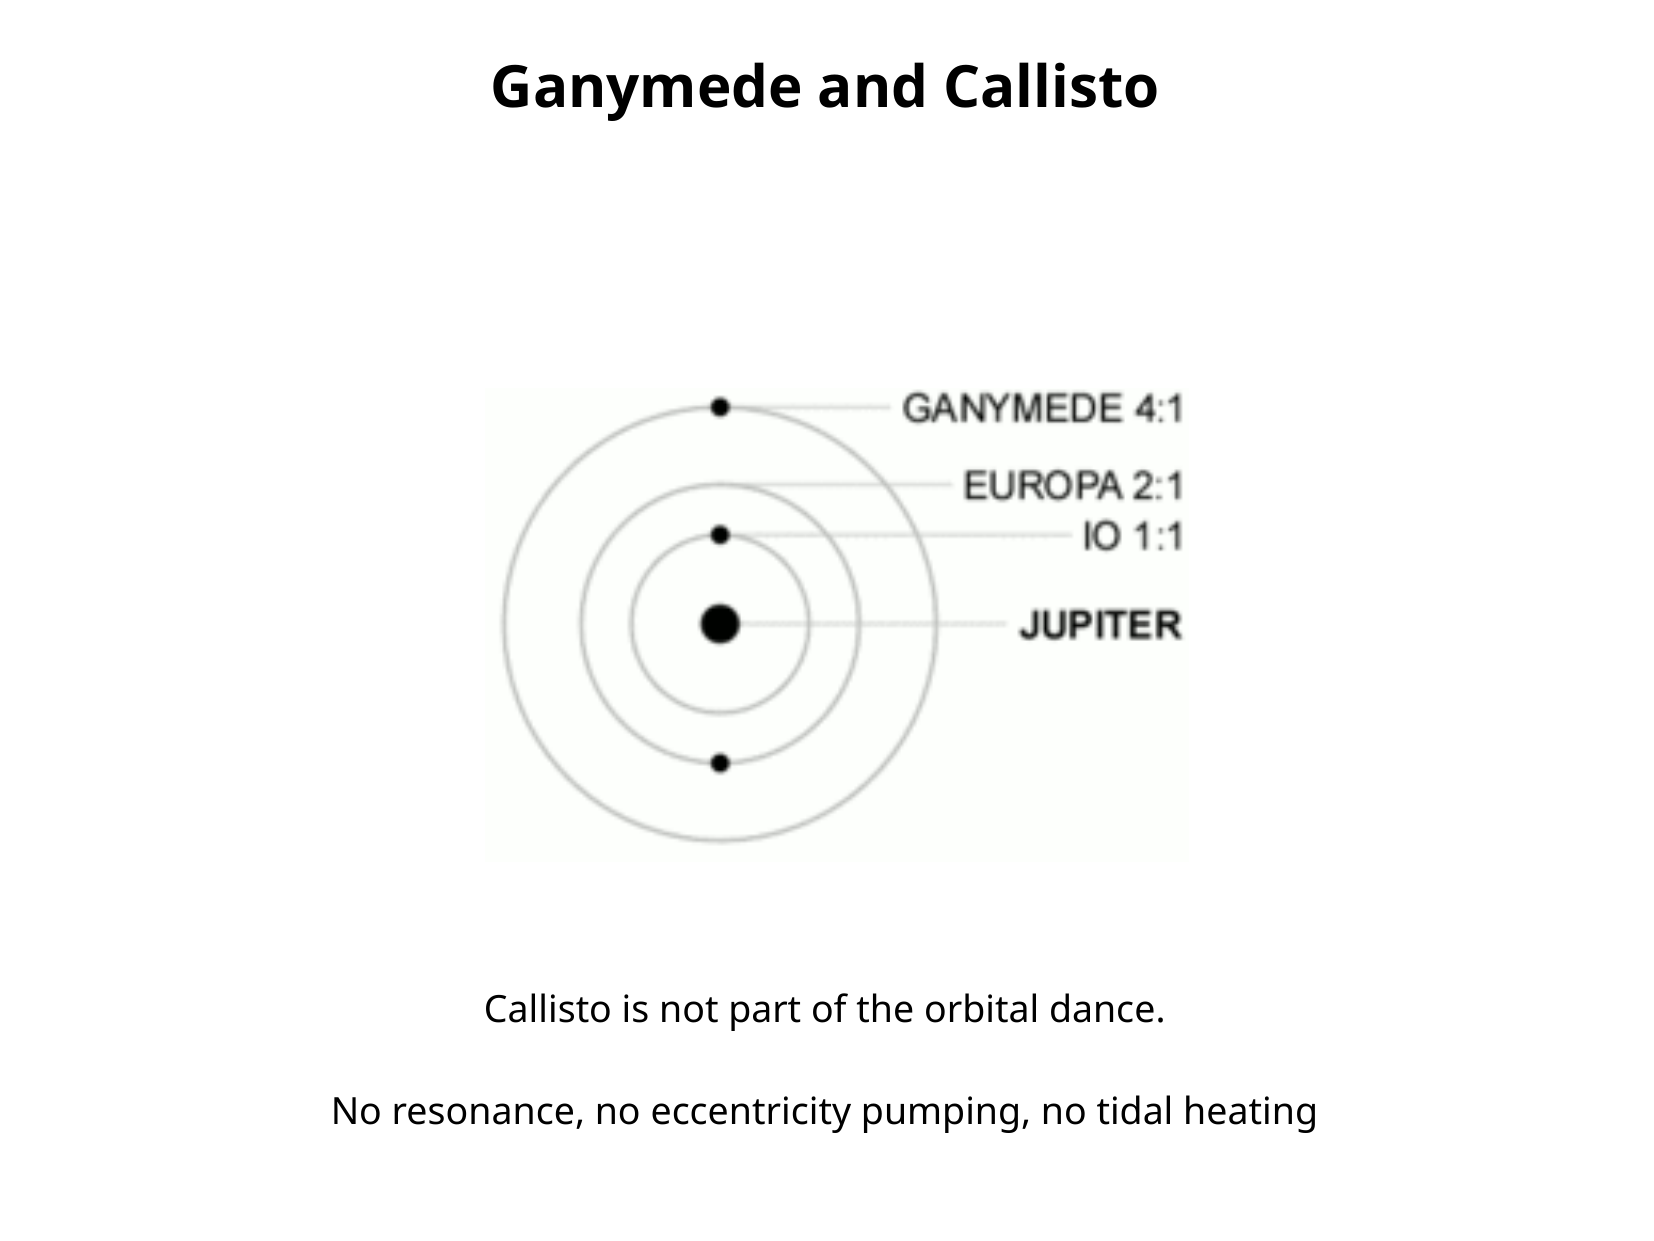

Ganymede and Callisto
Callisto is not part of the orbital dance.
No resonance, no eccentricity pumping, no tidal heating